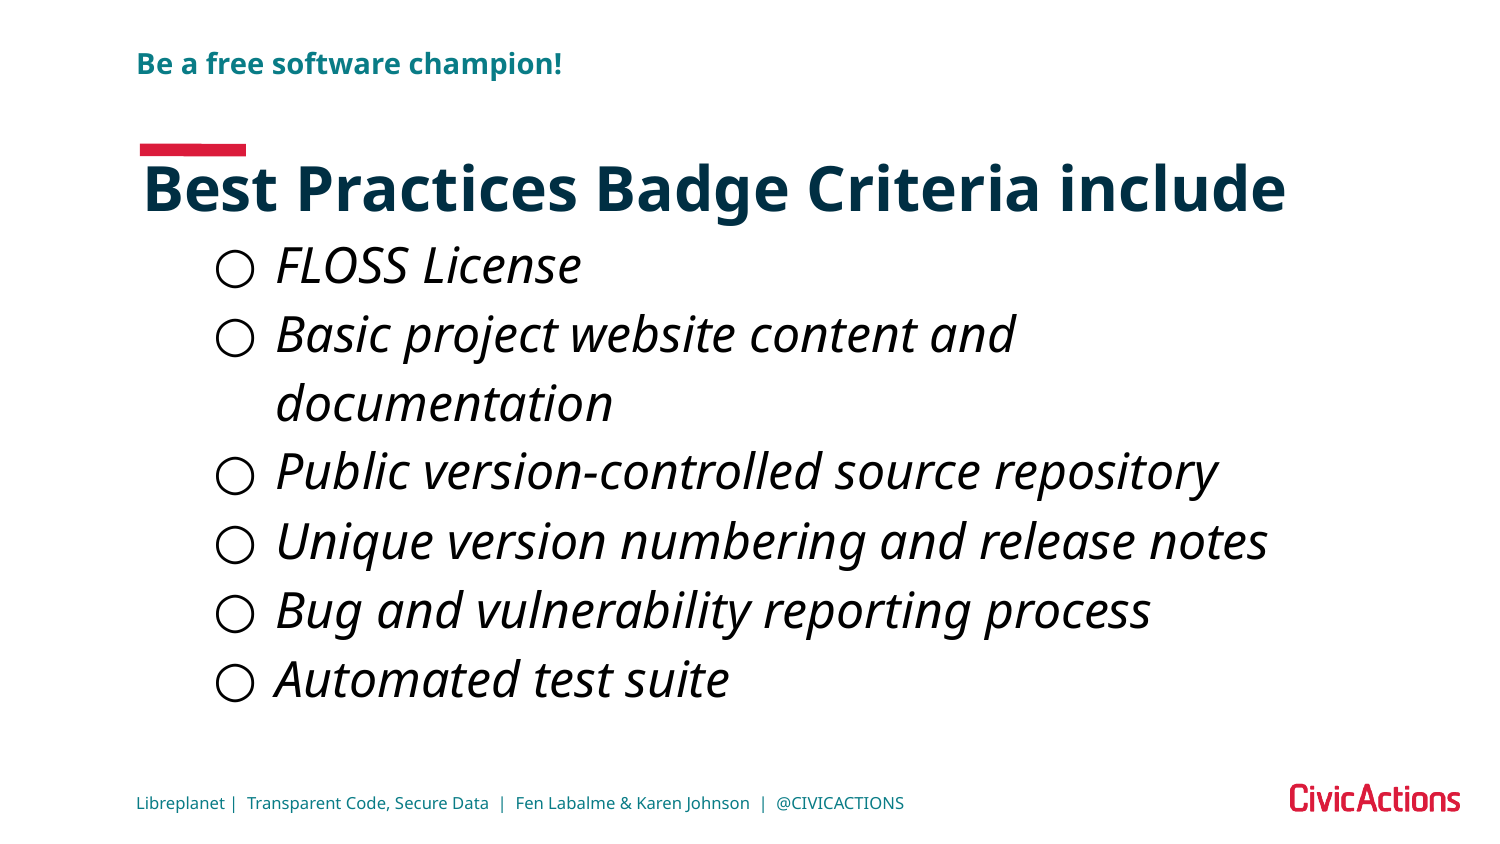

# Be a free software champion!
 Best Practices Badge Criteria include
FLOSS License
Basic project website content and documentation
Public version-controlled source repository
Unique version numbering and release notes
Bug and vulnerability reporting process
Automated test suite
Libreplanet | Transparent Code, Secure Data | Fen Labalme & Karen Johnson | @CIVICACTIONS